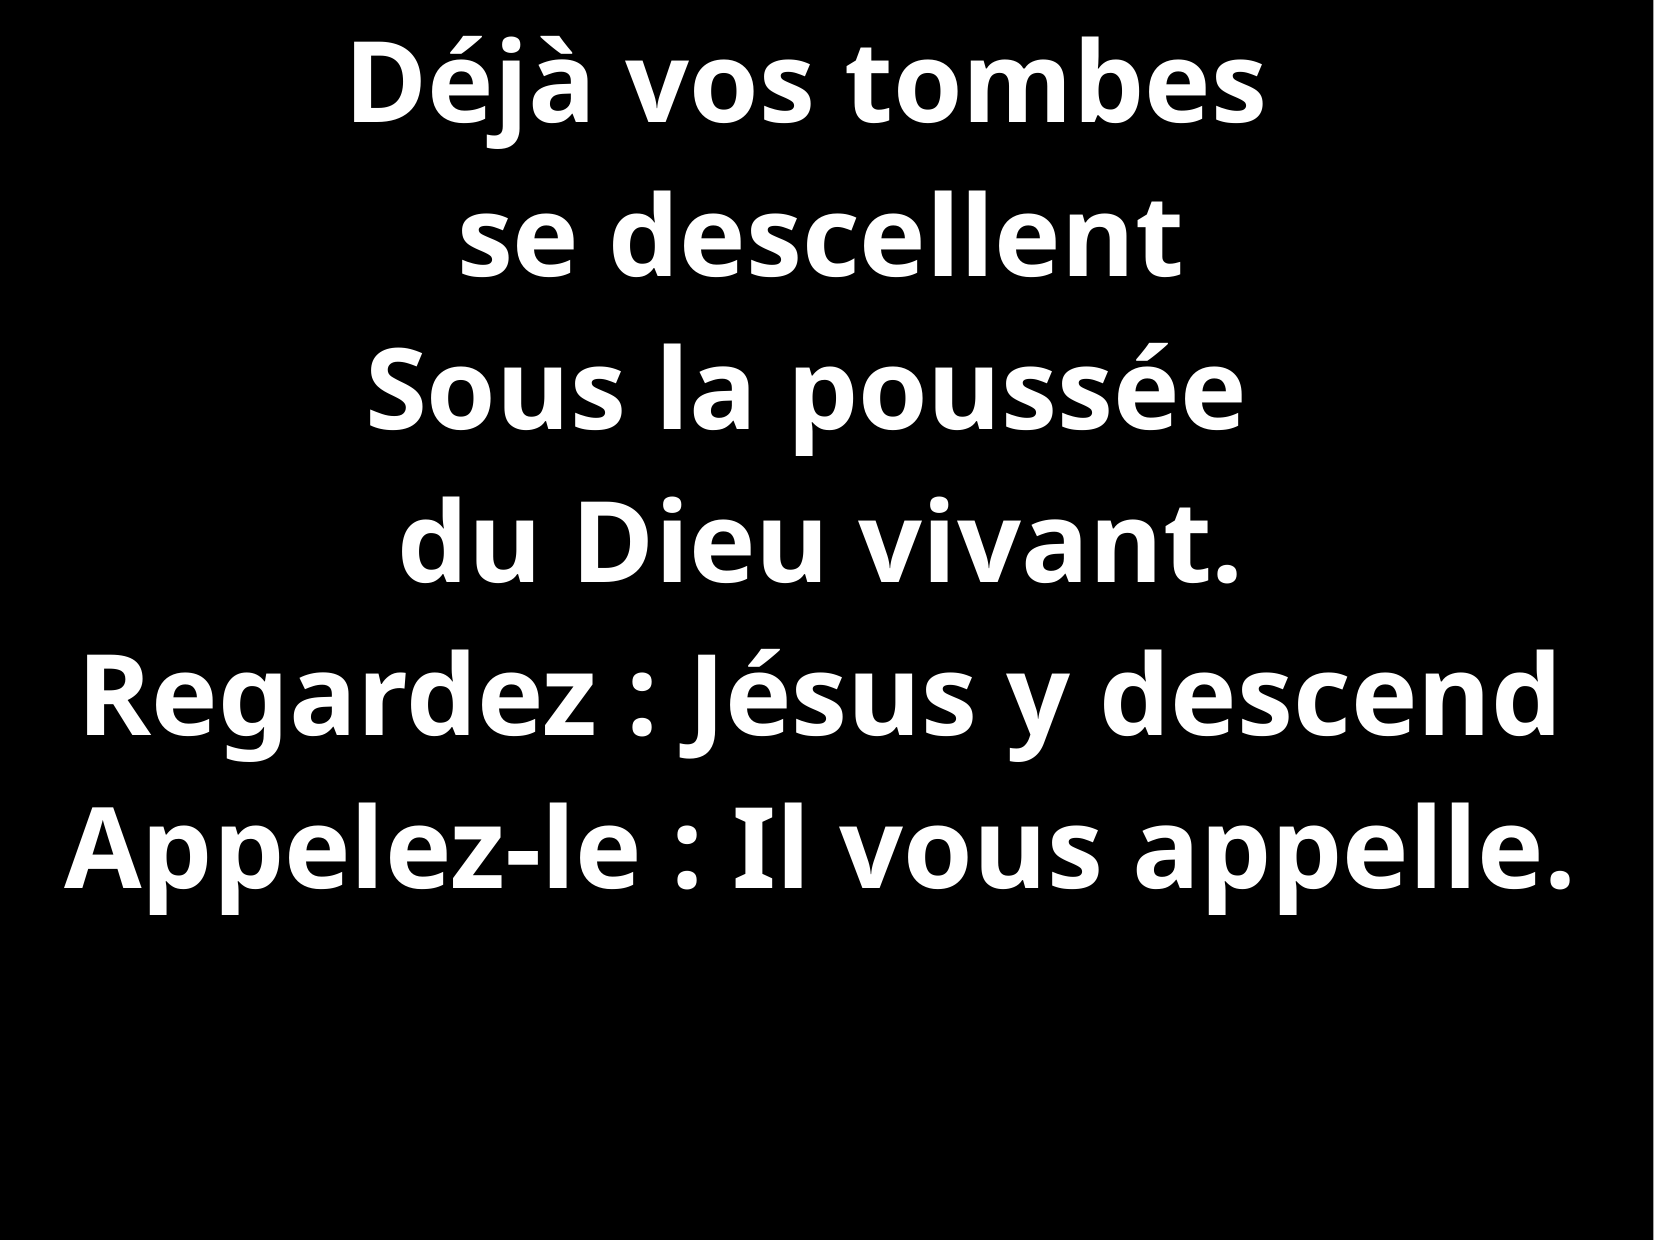

# Déjà vos tombes
se descellent
Sous la poussée
du Dieu vivant.
Regardez : Jésus y descend
Appelez-le : Il vous appelle.